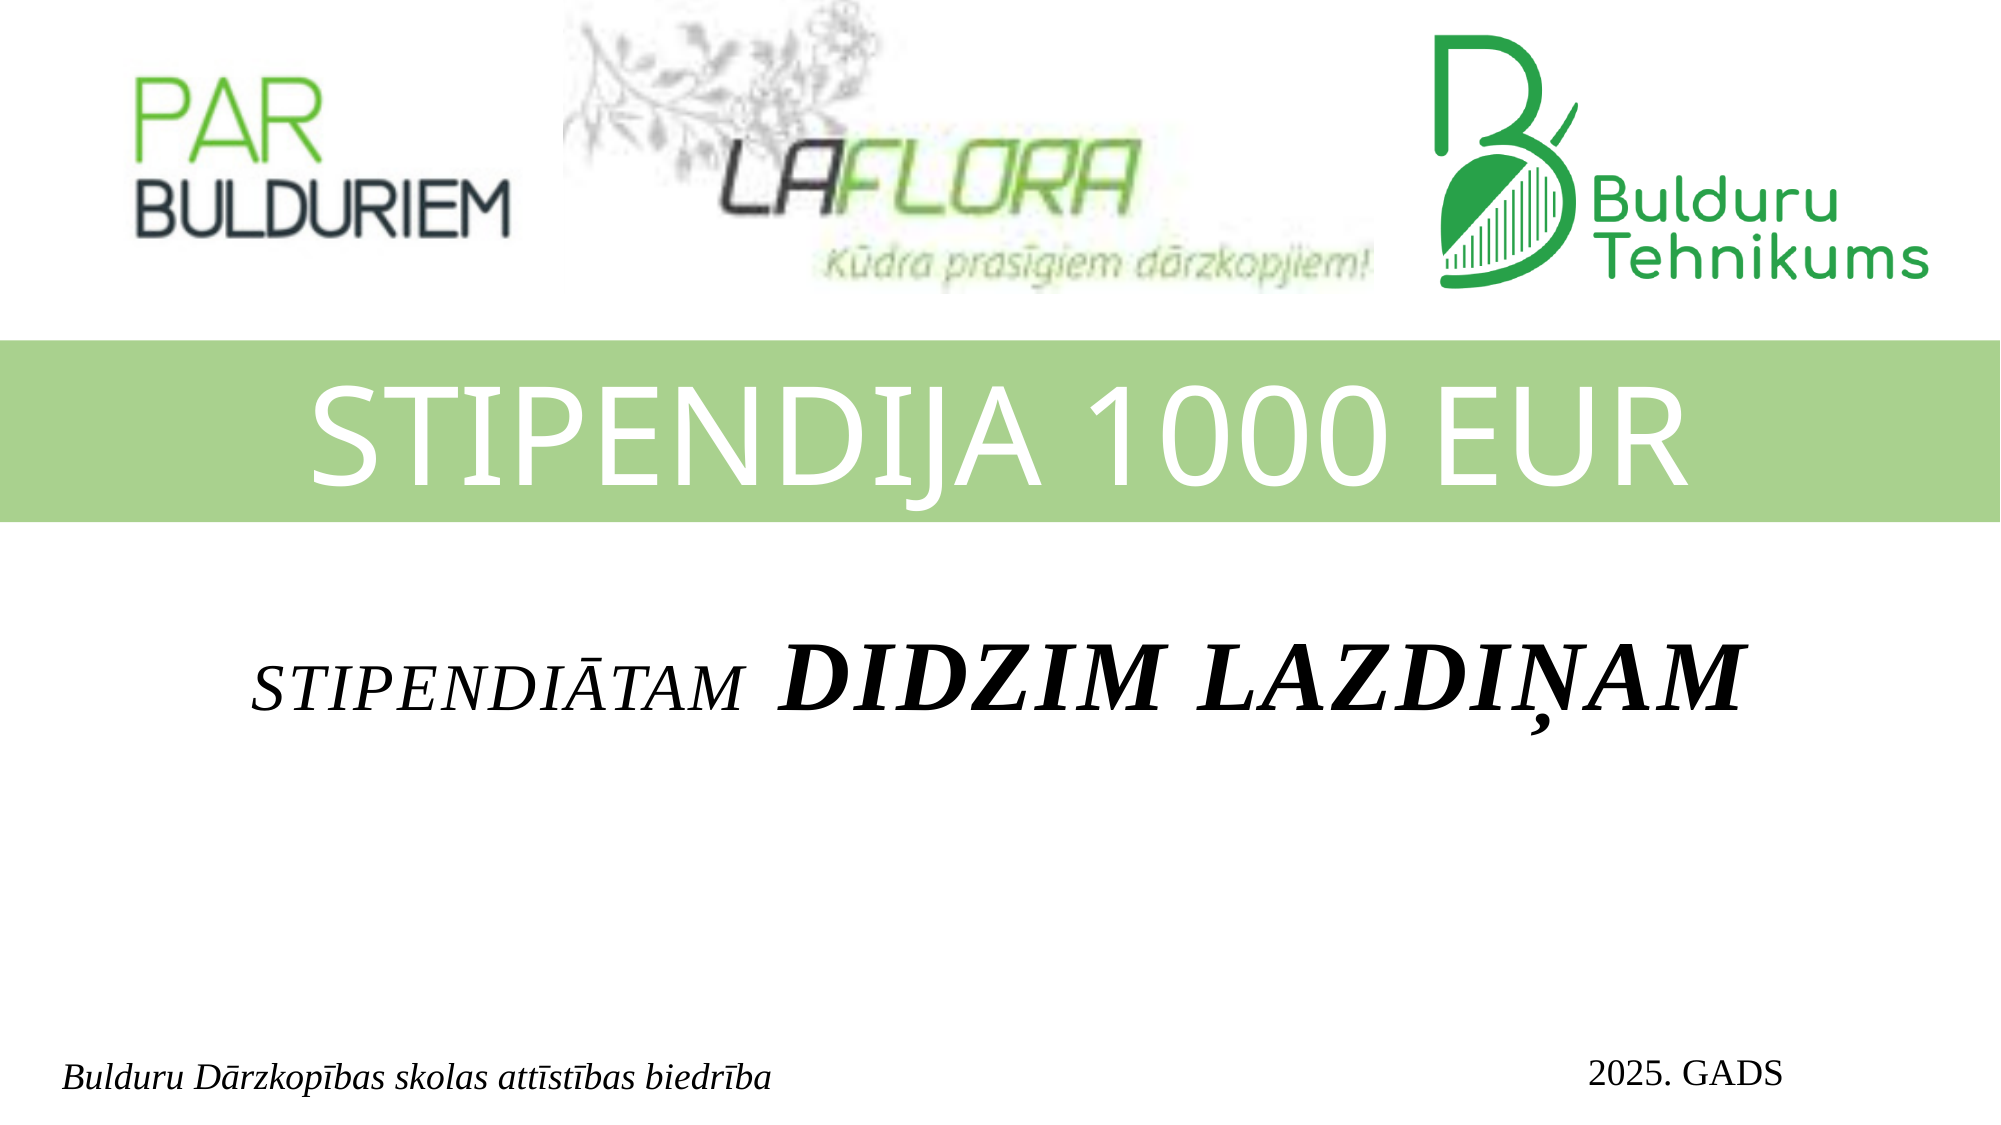

STIPENDIJA 1000 EUR
STIPENDIĀTAM DIDZIM LAZDIŅAM
2025. GADS
Bulduru Dārzkopības skolas attīstības biedrība